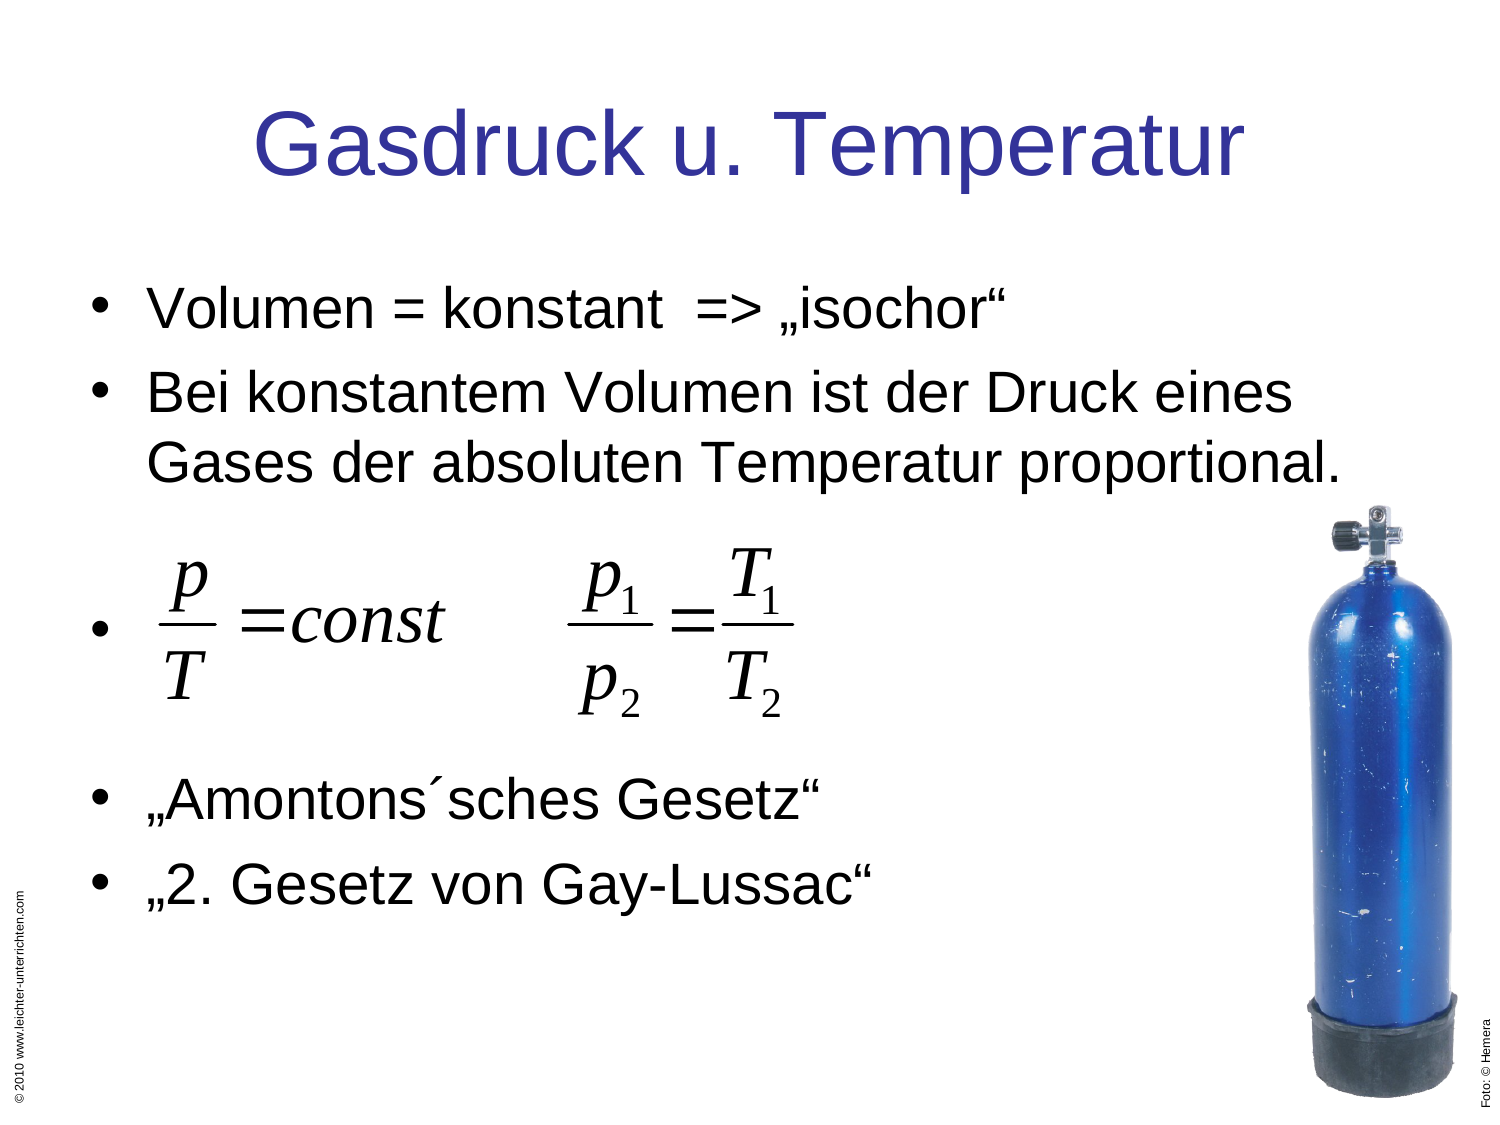

# Gasdruck u. Temperatur
Volumen = konstant => „isochor“
Bei konstantem Volumen ist der Druck eines Gases der absoluten Temperatur proportional.
„Amontons´sches Gesetz“
„2. Gesetz von Gay-Lussac“
Foto: © Hemera